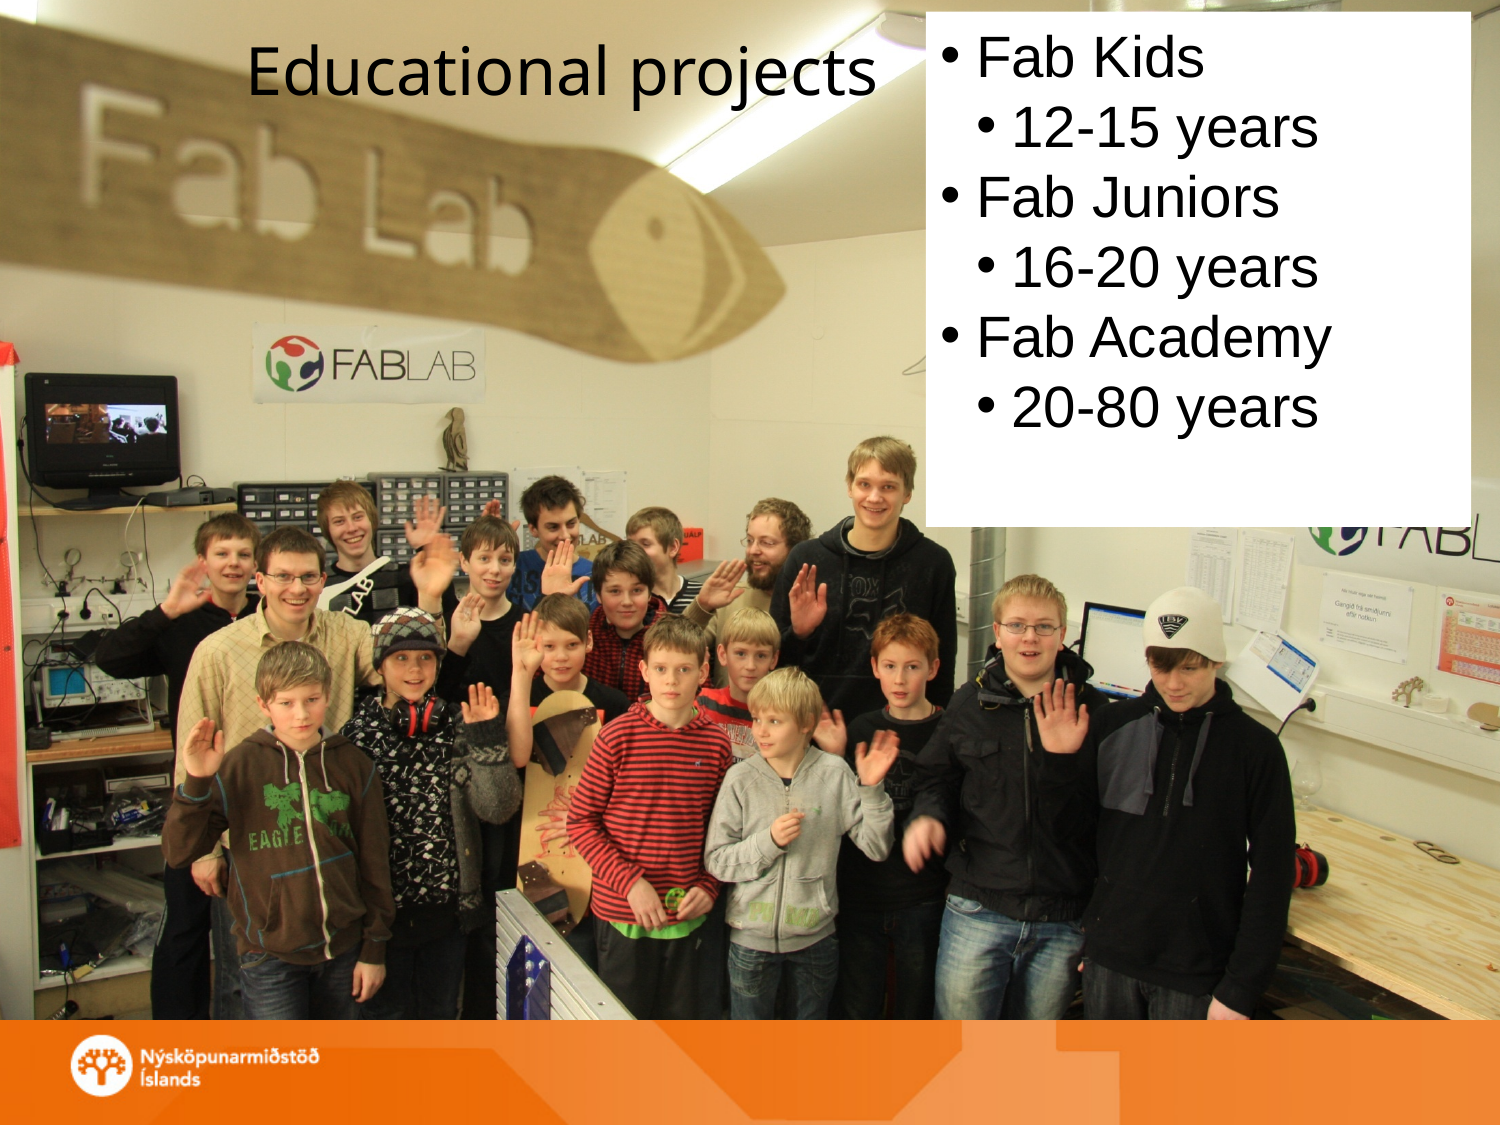

Educational projects
Fab Kids
12-15 years
Fab Juniors
16-20 years
Fab Academy
20-80 years